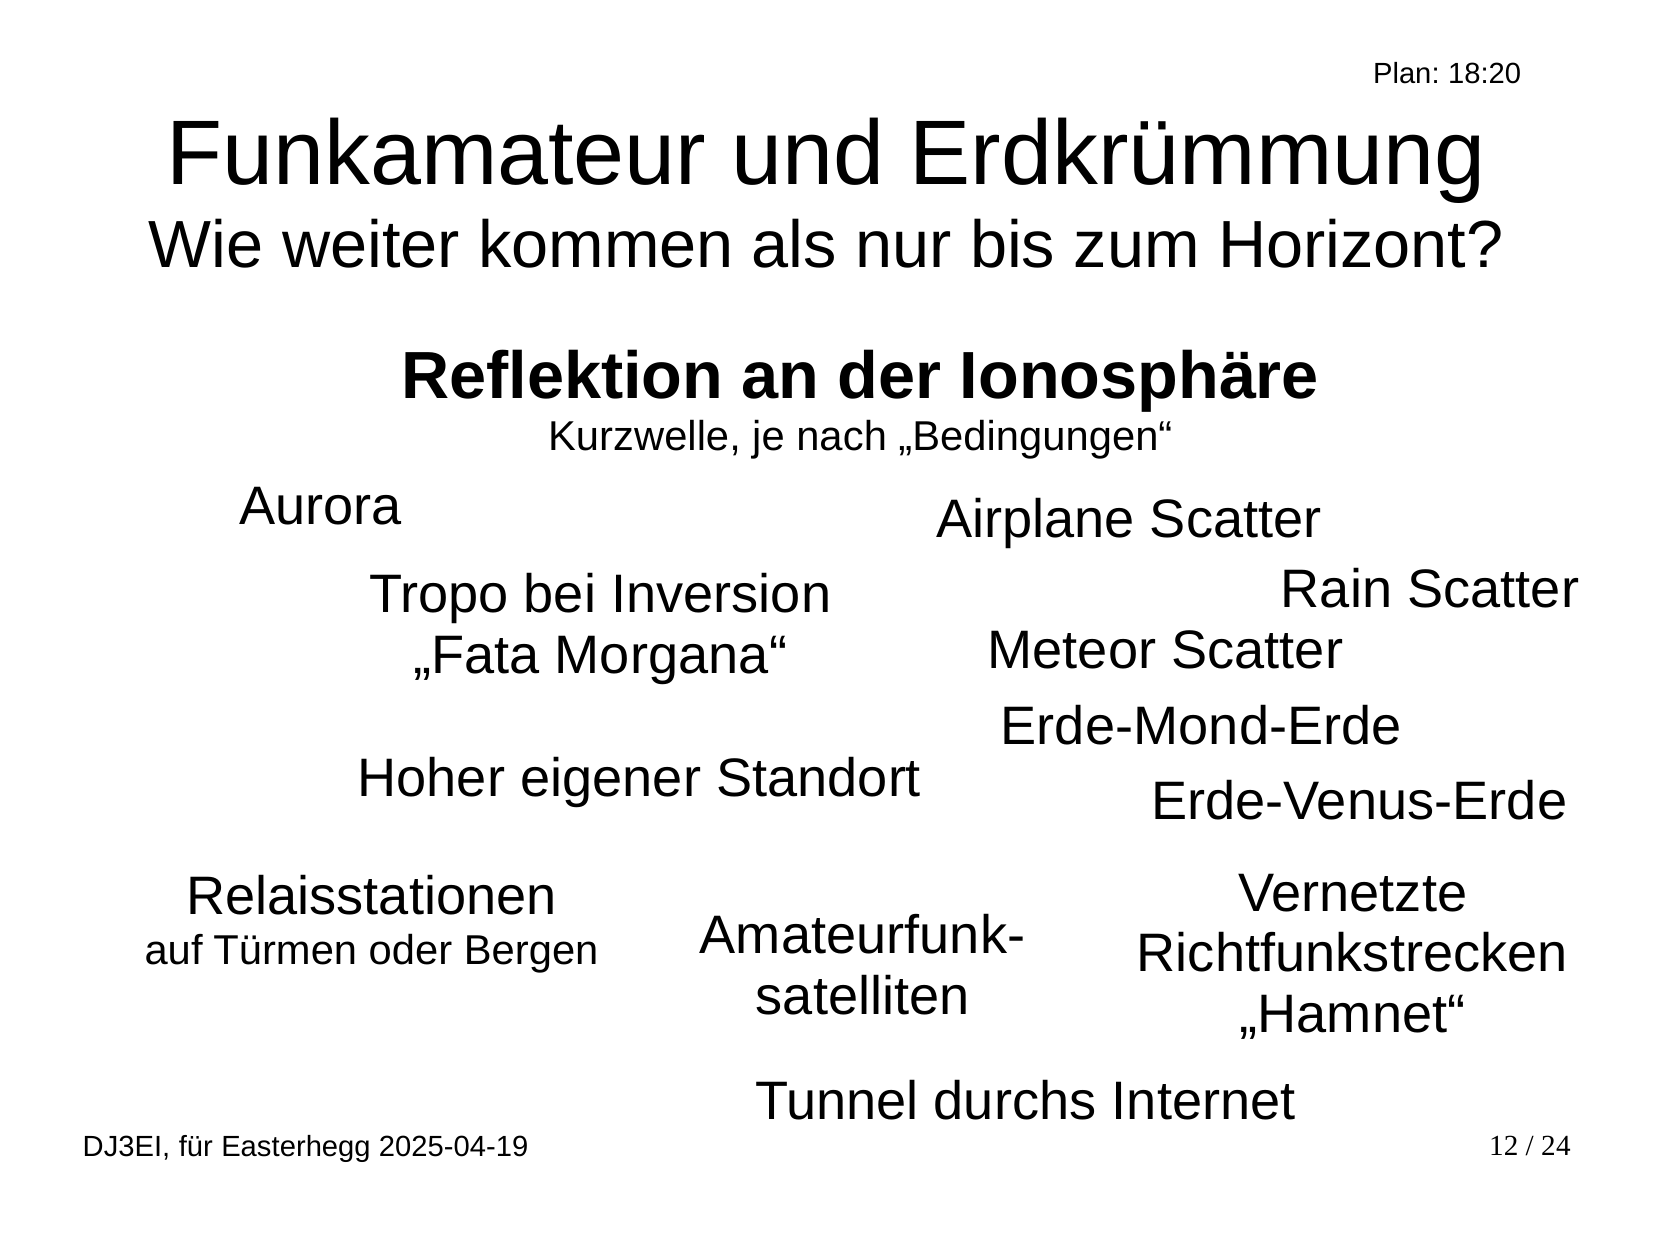

# Funkamateur und Erdkrümmung
Plan: 18:20
Wie weiter kommen als nur bis zum Horizont?
Reflektion an der Ionosphäre
Kurzwelle, je nach „Bedingungen“
Aurora
Airplane Scatter
Rain Scatter
Tropo bei Inversion
„Fata Morgana“
Meteor Scatter
Erde-Mond-Erde
Hoher eigener Standort
Erde-Venus-Erde
Vernetzte
Richtfunkstrecken
„Hamnet“
Relaisstationen
auf Türmen oder Bergen
Amateurfunk-
satelliten
Tunnel durchs Internet
12